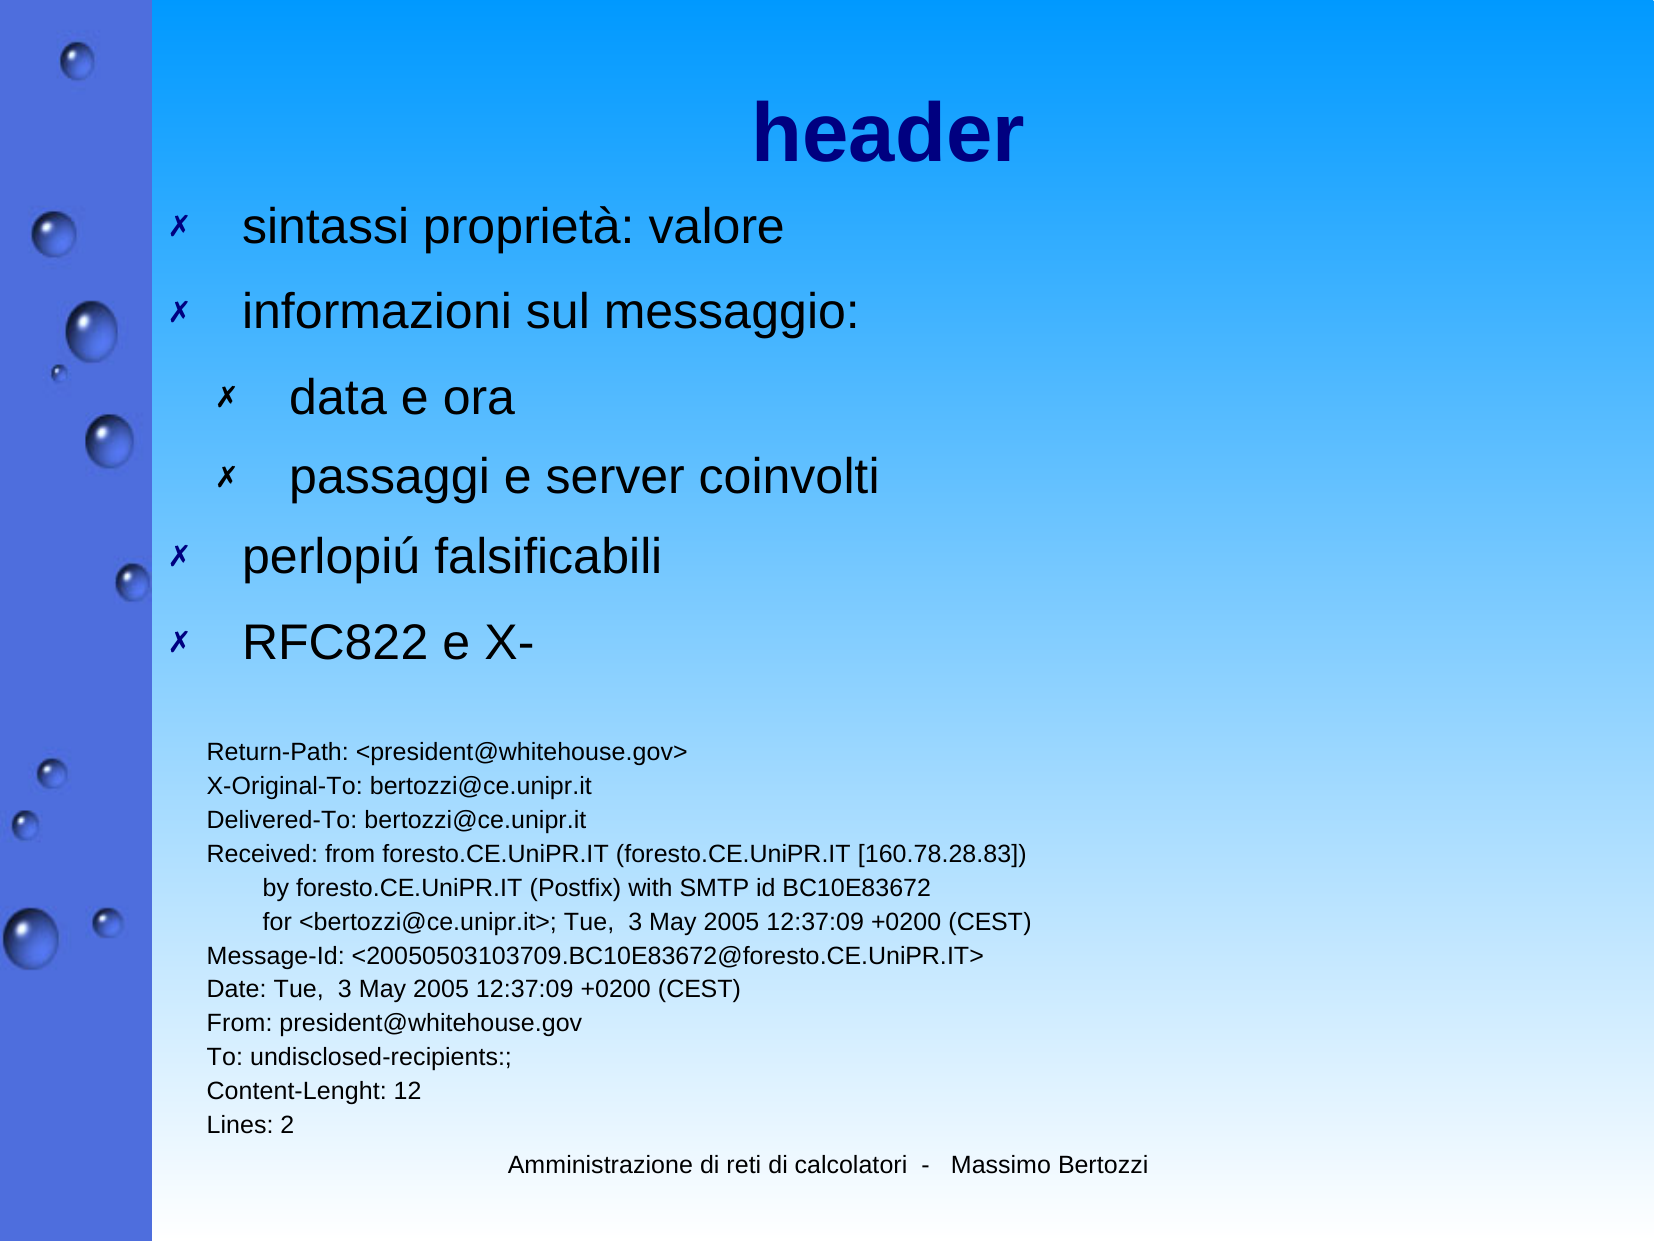

# header
sintassi proprietà: valore
informazioni sul messaggio:
data e ora
passaggi e server coinvolti
perlopiú falsificabili
RFC822 e X-
Return-Path: <president@whitehouse.gov>
X-Original-To: bertozzi@ce.unipr.it
Delivered-To: bertozzi@ce.unipr.it
Received: from foresto.CE.UniPR.IT (foresto.CE.UniPR.IT [160.78.28.83])
 by foresto.CE.UniPR.IT (Postfix) with SMTP id BC10E83672
 for <bertozzi@ce.unipr.it>; Tue, 3 May 2005 12:37:09 +0200 (CEST)
Message-Id: <20050503103709.BC10E83672@foresto.CE.UniPR.IT>
Date: Tue, 3 May 2005 12:37:09 +0200 (CEST)
From: president@whitehouse.gov
To: undisclosed-recipients:;
Content-Lenght: 12
Lines: 2